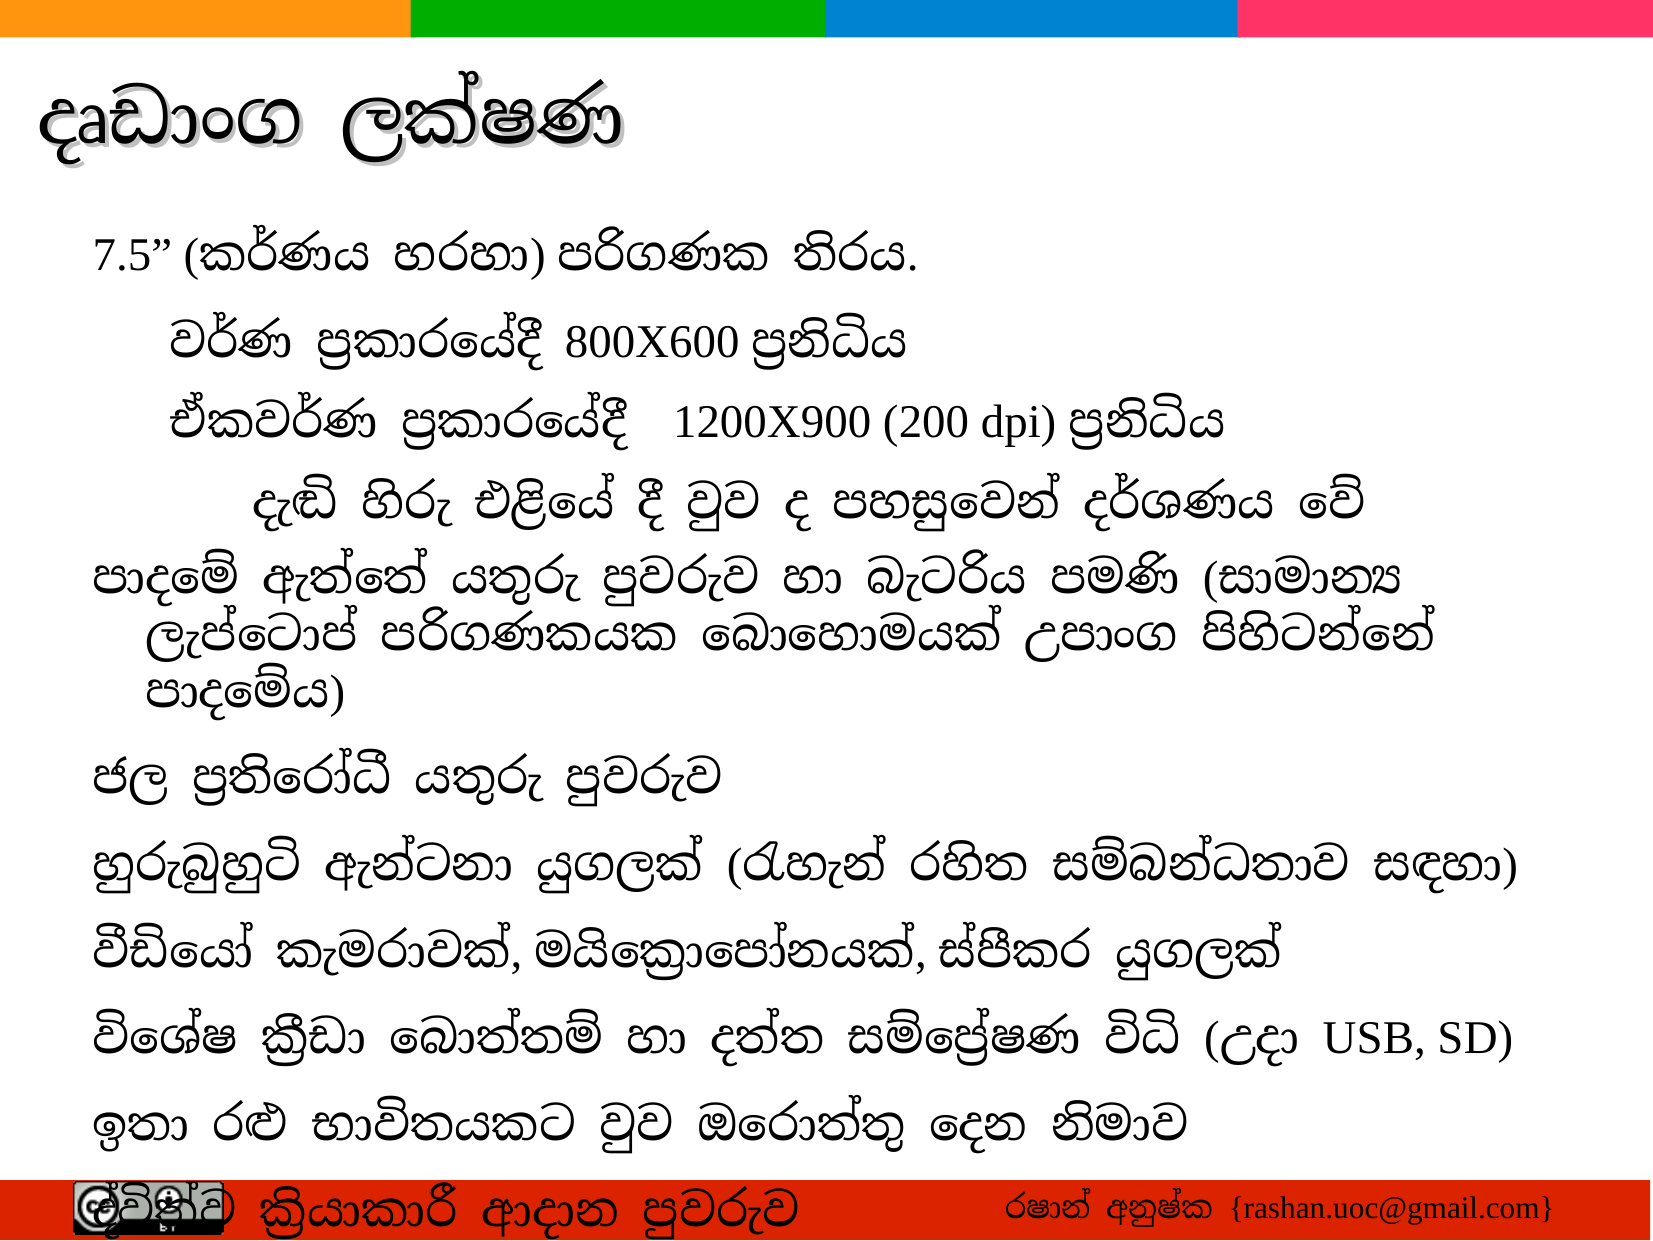

# දෘඩාංග ලක්ෂණ
7.5” (කර්ණය හරහා) පරිගණක තිරය.
වර්ණ ප්‍රකාරයේදී 800X600 ප්‍රනිධිය
ඒකවර්ණ ප්‍රකාරයේදී 1200X900 (200 dpi) ප්‍රනිධිය
දැඬි හිරු එළියේ දී වුව ද පහසුවෙන් දර්ශණය වේ
පාදමේ ඇත්තේ යතුරු පුවරුව හා බැටරිය පමණි (සාමාන්‍ය ලැප්ටොප් පරිගණකයක බොහොමයක් උපාංග පිහිටන්නේ පාදමේය)
ජල ප්‍රතිරෝධී යතුරු පුවරුව
හුරුබුහුටි ඇන්ටනා යුගලක් (රැහැන් රහිත සම්බන්ධතාව සඳහා)
වීඩියෝ කැමරාවක්, මයික්‍රොපෝනයක්, ස්පීකර යුගලක්
විශේෂ ක්‍රීඩා බොත්තම් හා දත්ත සම්ප්‍රේෂණ විධි (උදා USB, SD)
ඉතා රළු භාවිතයකට වුව ඔරොත්තු දෙන නිමාව
ද්විත්ව ක්‍රියාකාරී ආදාන පුවරුව